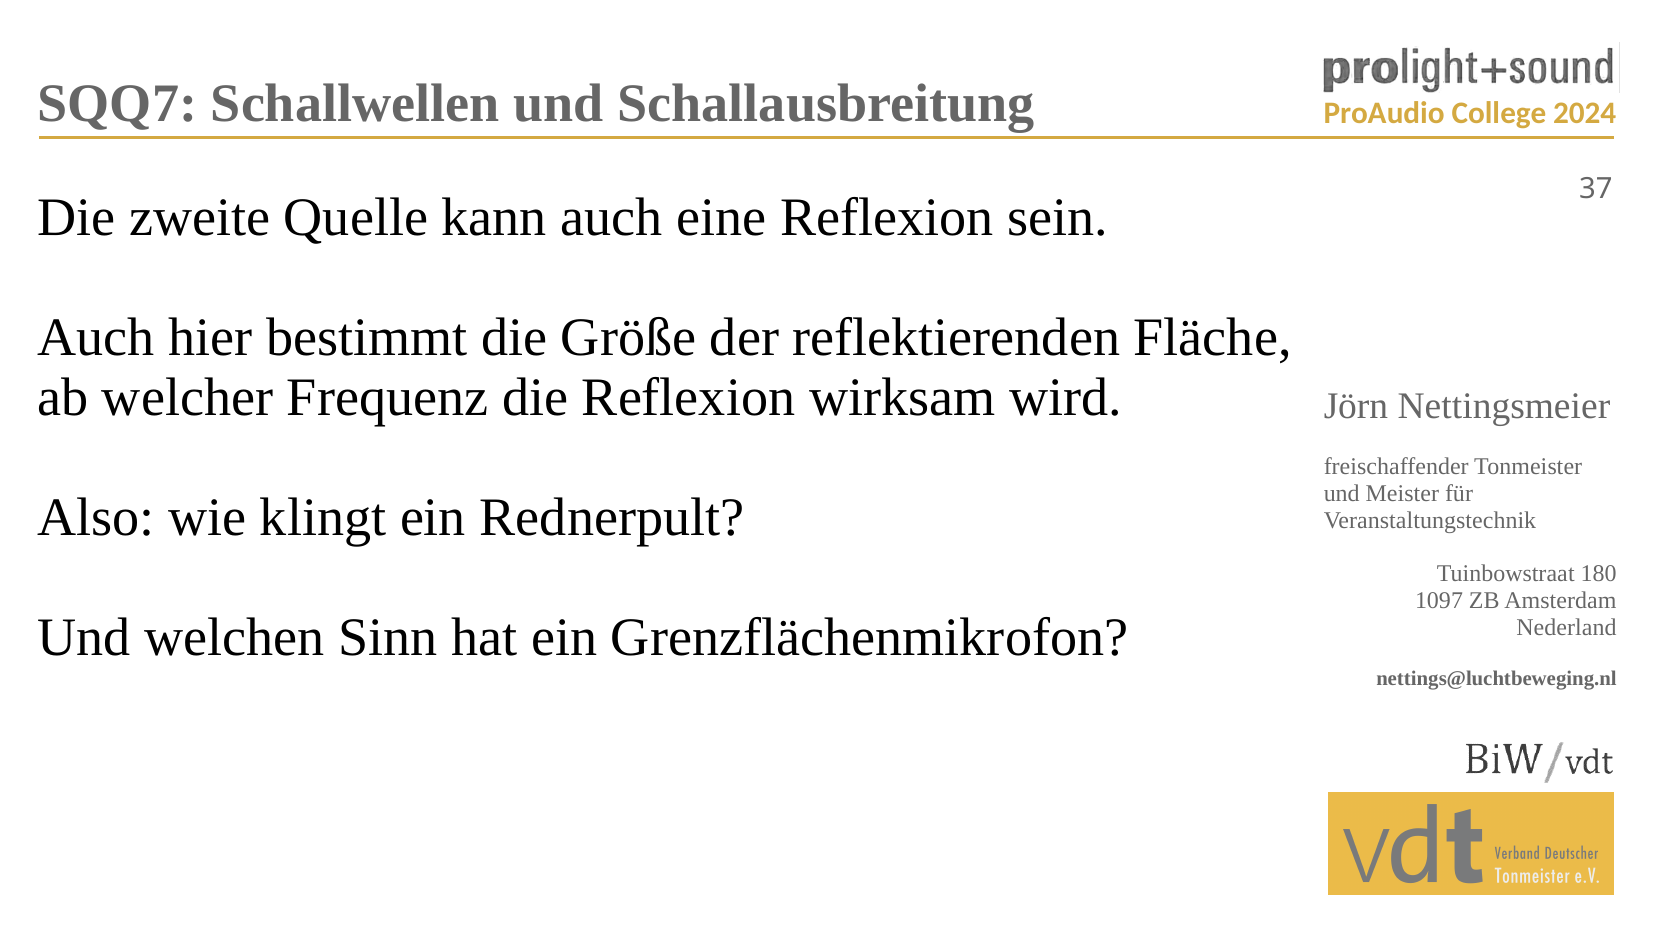

SQQ7: Schallwellen und Schallausbreitung
37
# Die zweite Quelle kann auch eine Reflexion sein.
Auch hier bestimmt die Größe der reflektierenden Fläche, ab welcher Frequenz die Reflexion wirksam wird.
Also: wie klingt ein Rednerpult?
Und welchen Sinn hat ein Grenzflächenmikrofon?